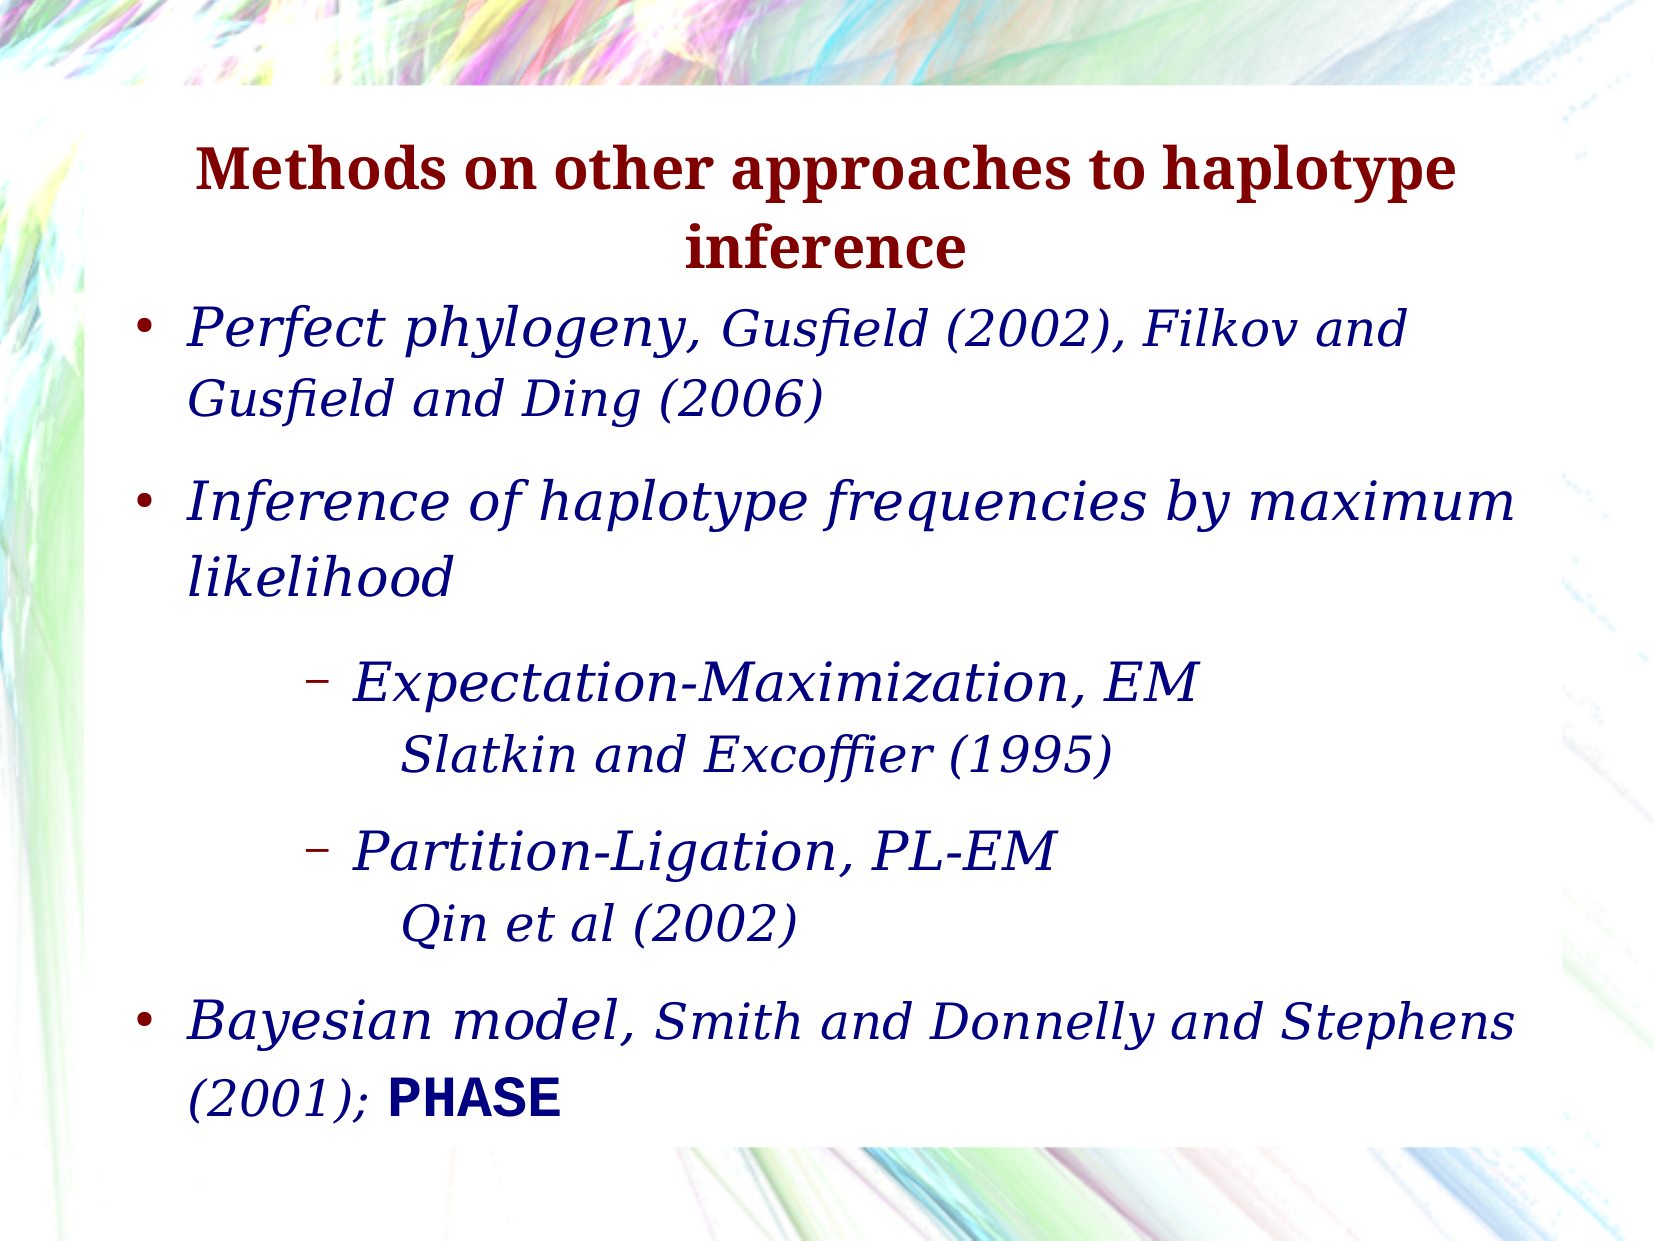

# Methods on other approaches to haplotype inference
Perfect phylogeny, Gusfield (2002), Filkov and Gusfield and Ding (2006)
Inference of haplotype frequencies by maximum likelihood
Expectation-Maximization, EM
Slatkin and Excoffier (1995)
Partition-Ligation, PL-EM
Qin et al (2002)
Bayesian model, Smith and Donnelly and Stephens (2001); PHASE